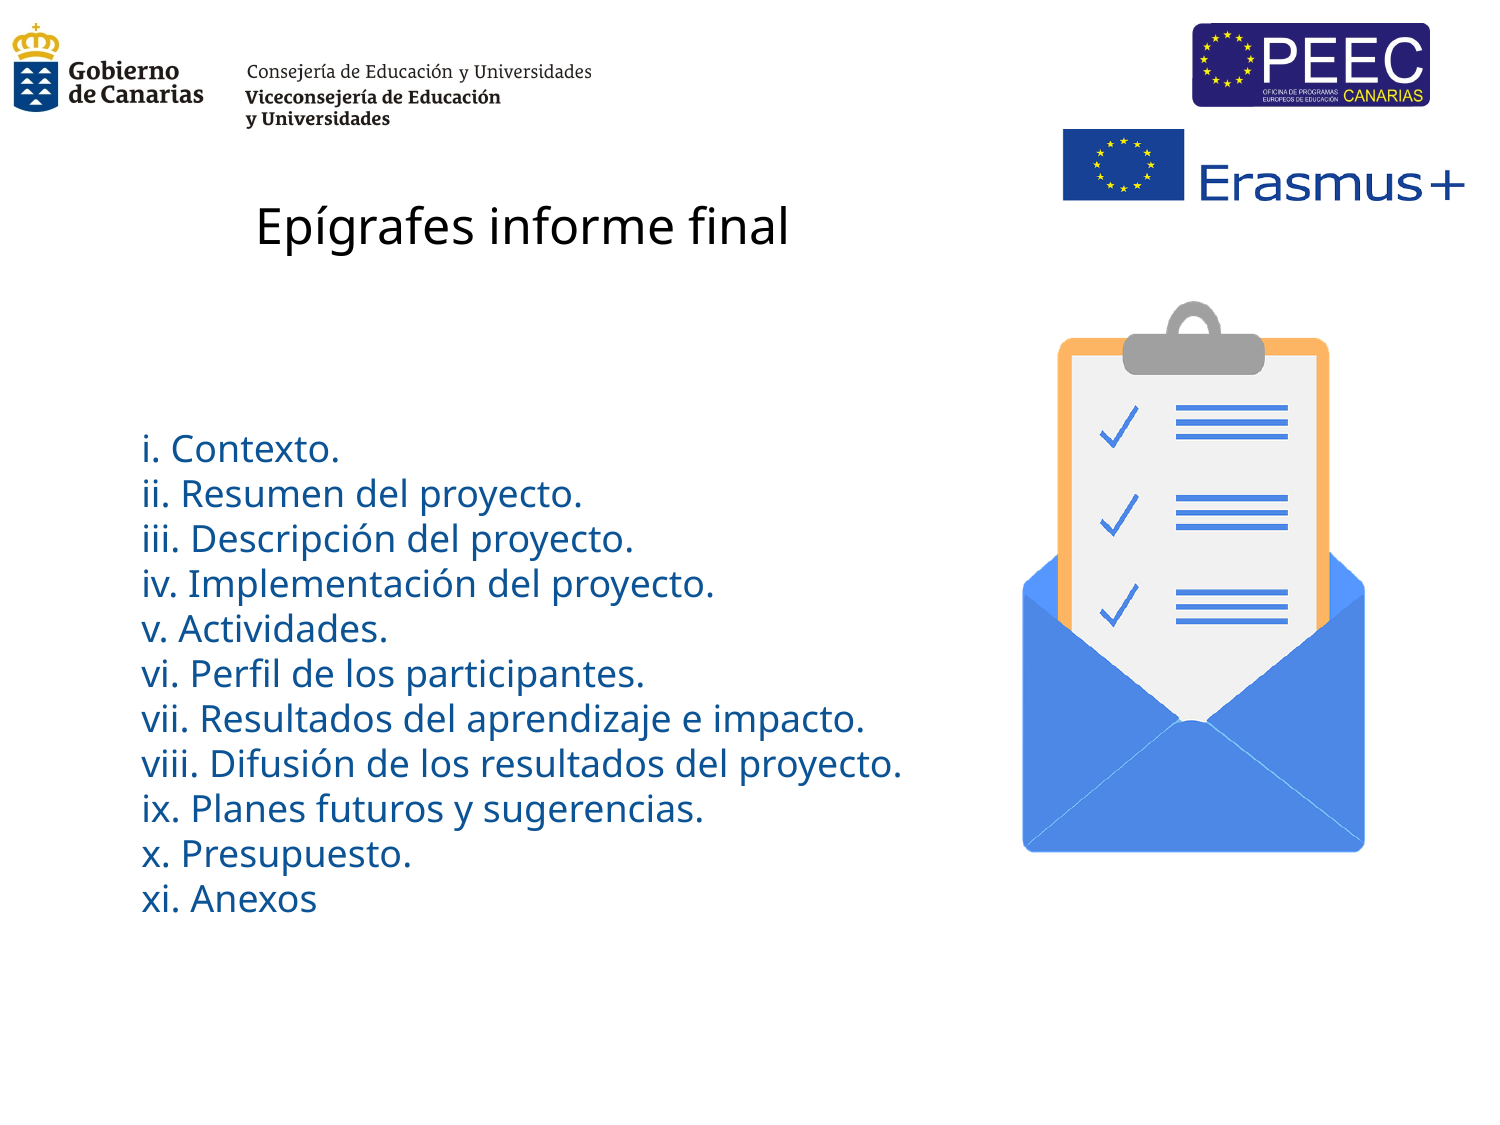

Epígrafes informe final
i. Contexto.
ii. Resumen del proyecto.
iii. Descripción del proyecto.
iv. Implementación del proyecto.
v. Actividades.
vi. Perfil de los participantes.
vii. Resultados del aprendizaje e impacto.
viii. Difusión de los resultados del proyecto.
ix. Planes futuros y sugerencias.
x. Presupuesto.
xi. Anexos